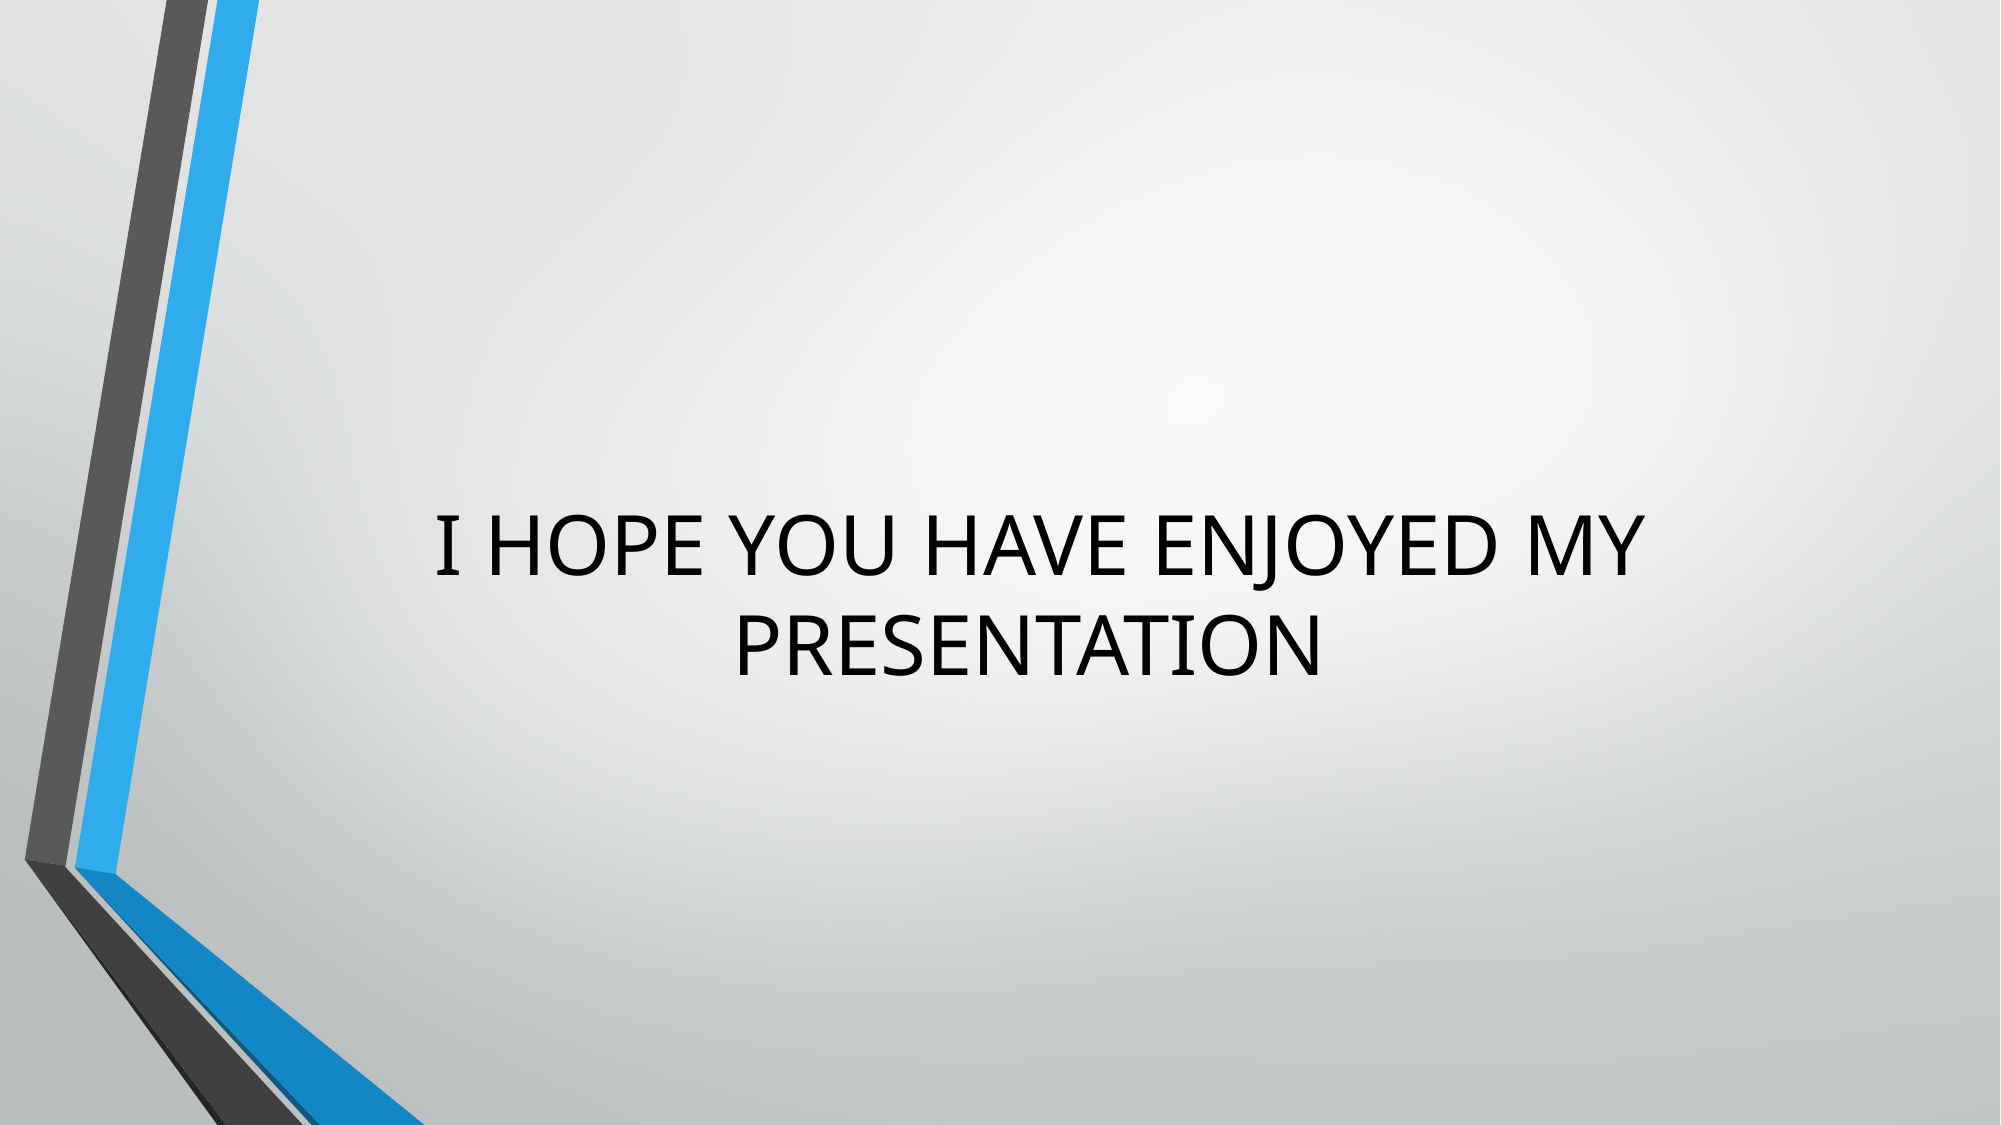

# I HOPE YOU HAVE ENJOYED MY PRESENTATION